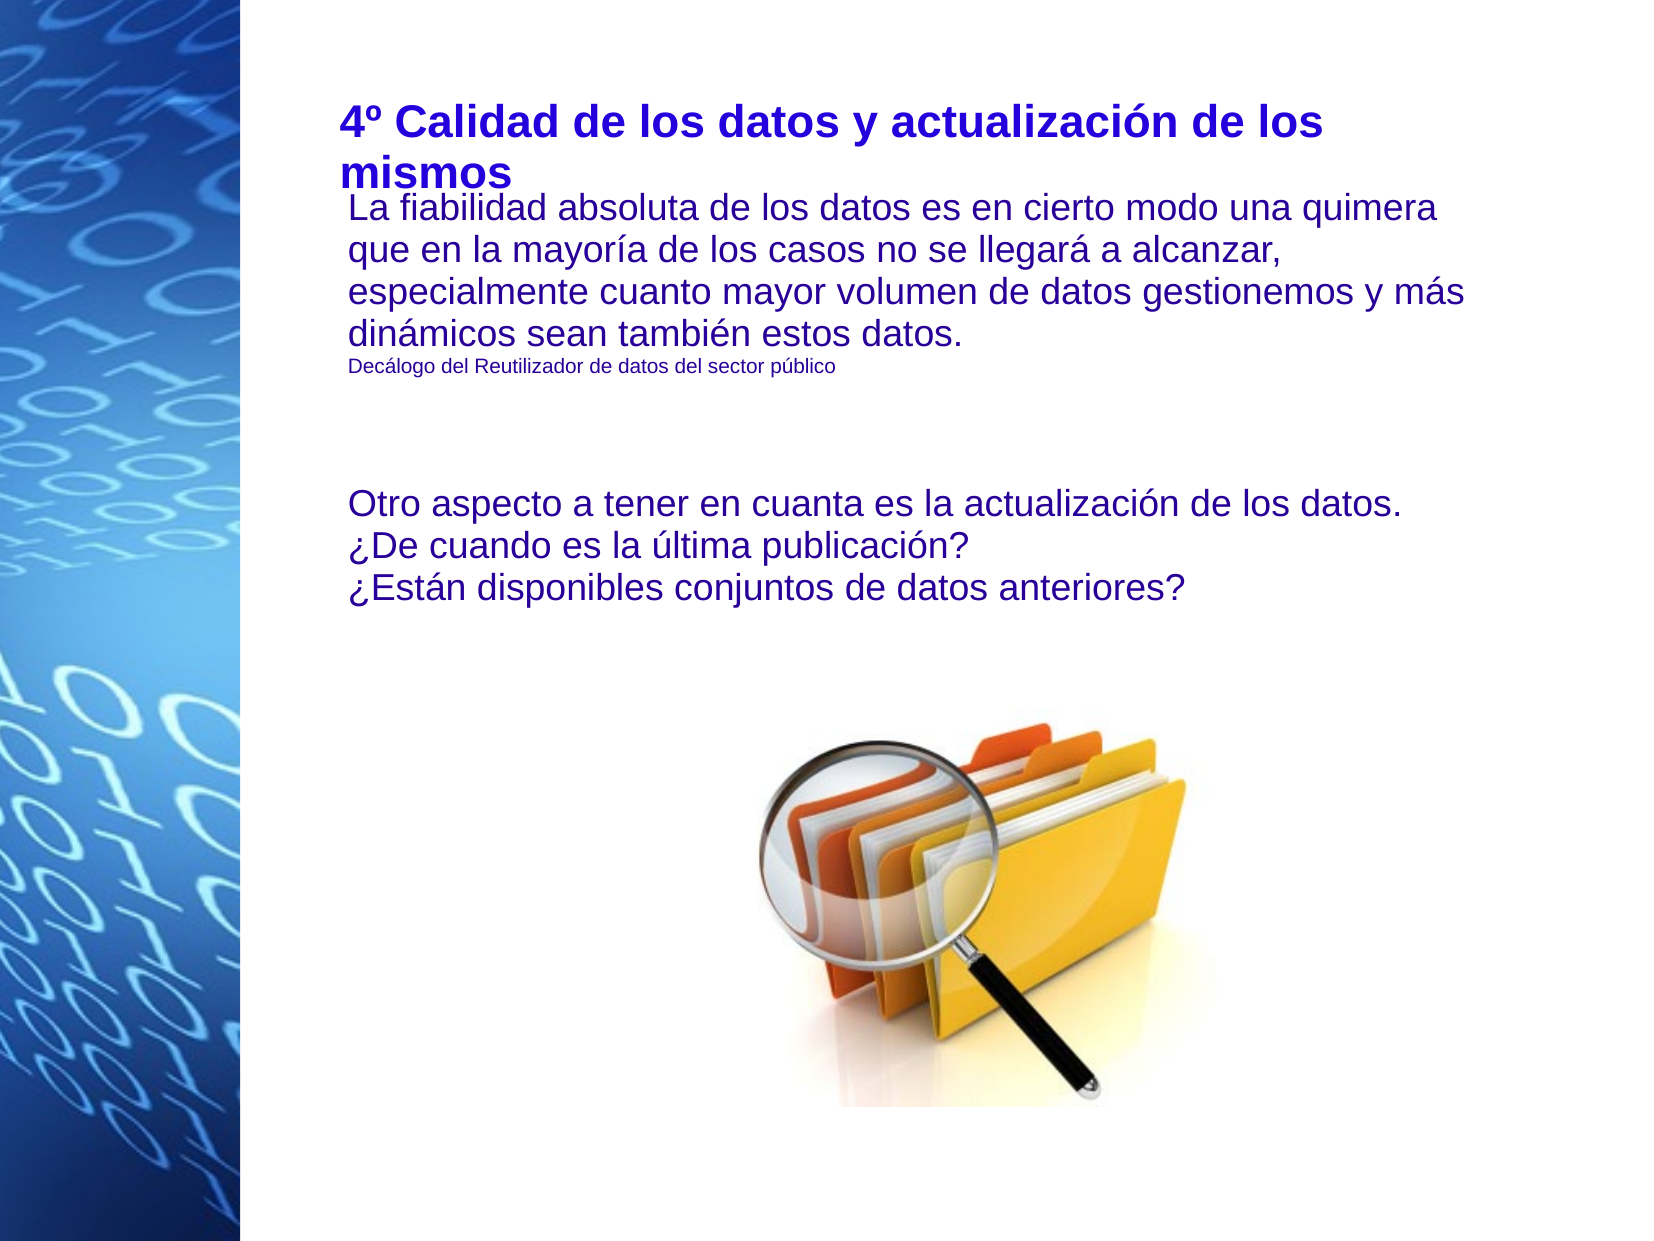

4º Calidad de los datos y actualización de los mismos
La fiabilidad absoluta de los datos es en cierto modo una quimera que en la mayoría de los casos no se llegará a alcanzar, especialmente cuanto mayor volumen de datos gestionemos y más dinámicos sean también estos datos.
Decálogo del Reutilizador de datos del sector público
Otro aspecto a tener en cuanta es la actualización de los datos.
¿De cuando es la última publicación?
¿Están disponibles conjuntos de datos anteriores?